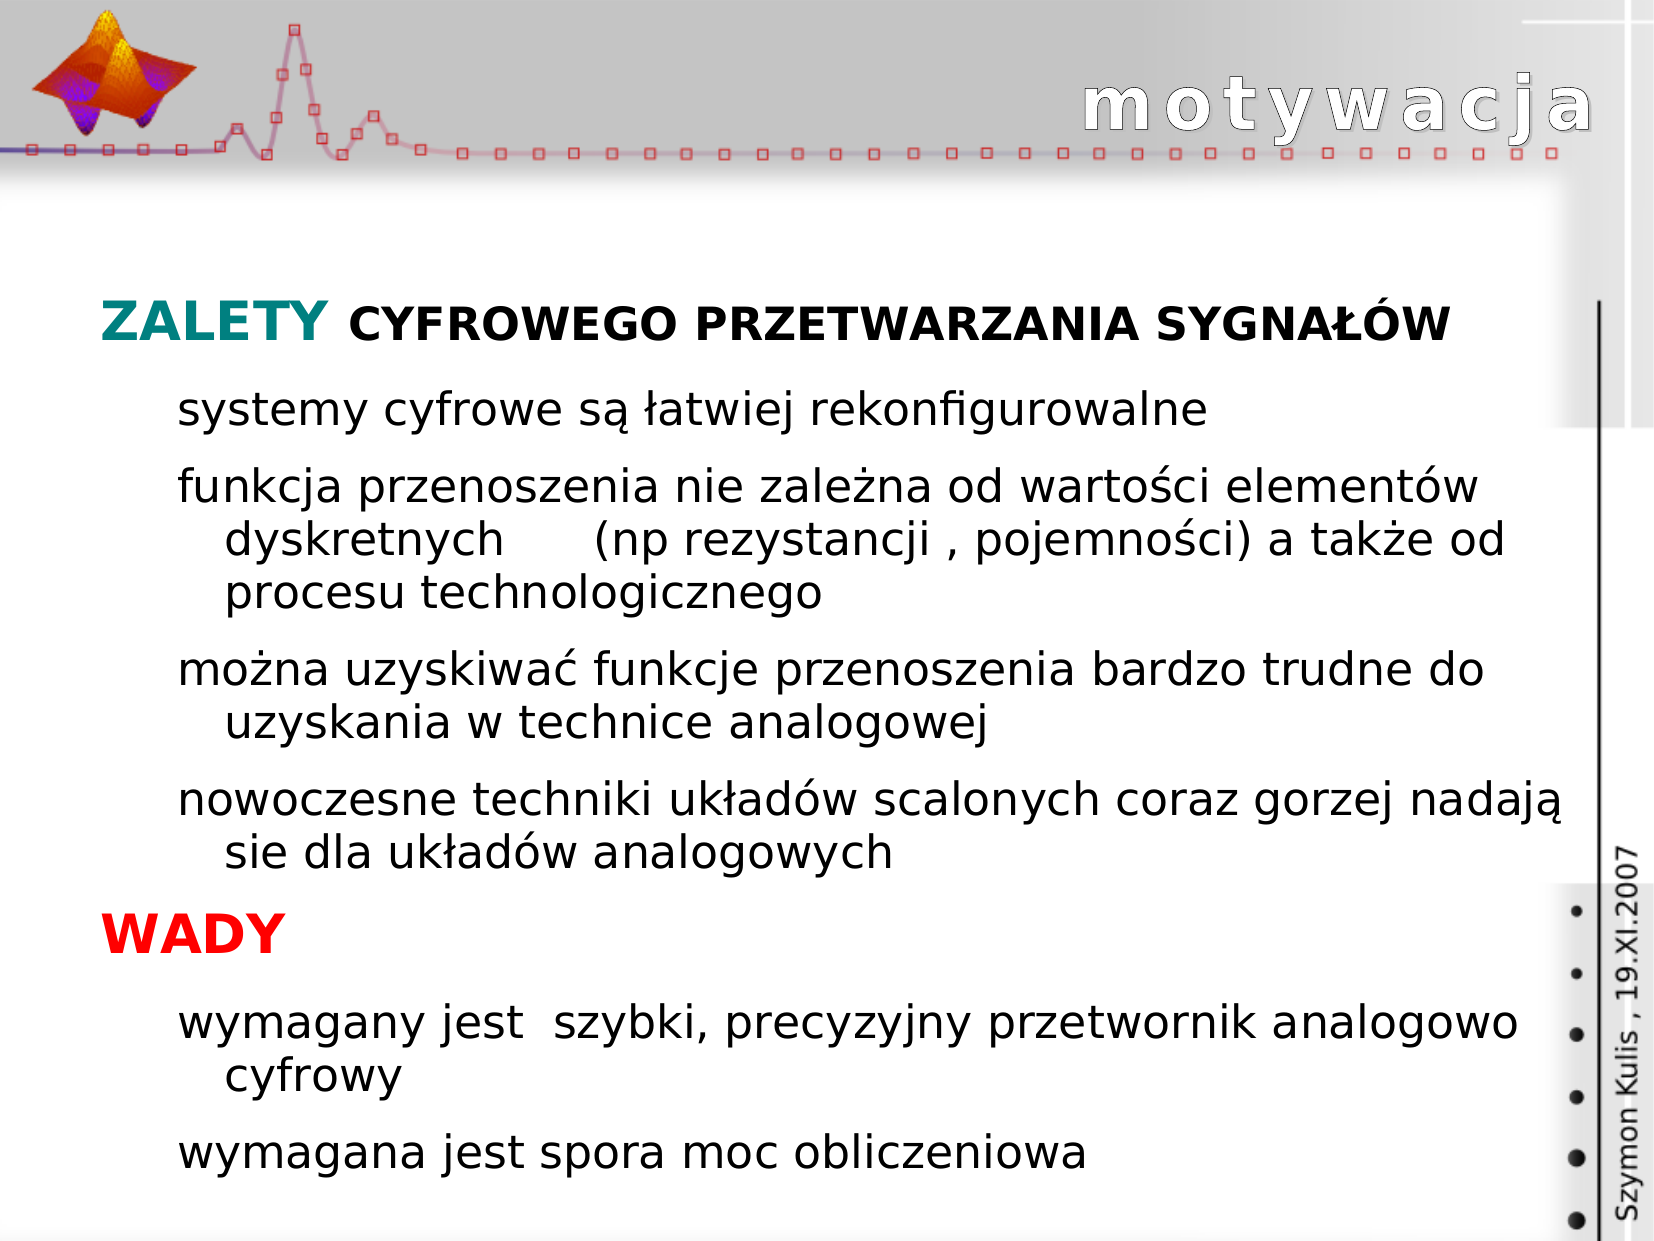

# motywacja
ZALETY CYFROWEGO PRZETWARZANIA SYGNAŁÓW
systemy cyfrowe są łatwiej rekonfigurowalne
funkcja przenoszenia nie zależna od wartości elementów dyskretnych 	(np rezystancji , pojemności) a także od procesu technologicznego
można uzyskiwać funkcje przenoszenia bardzo trudne do uzyskania w technice analogowej
nowoczesne techniki układów scalonych coraz gorzej nadają sie dla układów analogowych
WADY
wymagany jest szybki, precyzyjny przetwornik analogowo cyfrowy
wymagana jest spora moc obliczeniowa